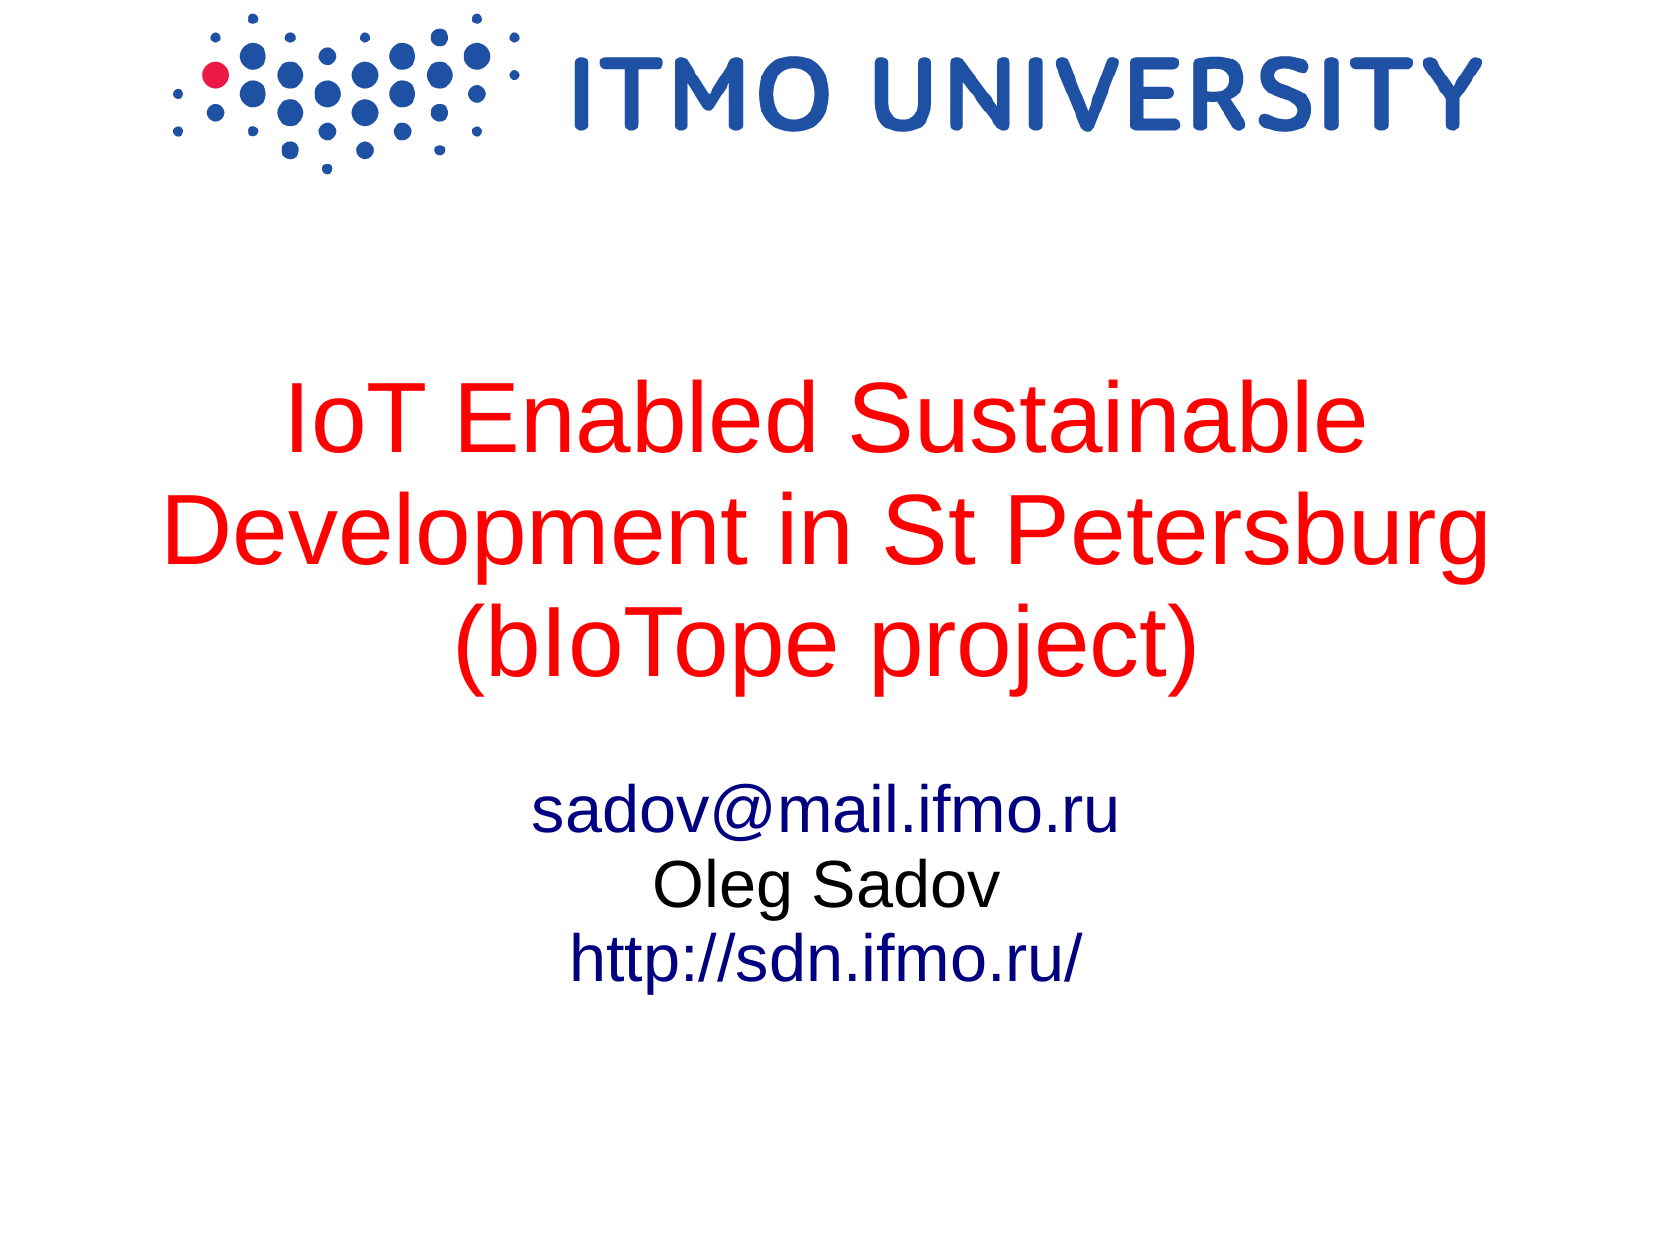

# IoT Enabled Sustainable Development in St Petersburg
(bIoTope project)
sadov@mail.ifmo.ru
Oleg Sadov
http://sdn.ifmo.ru/